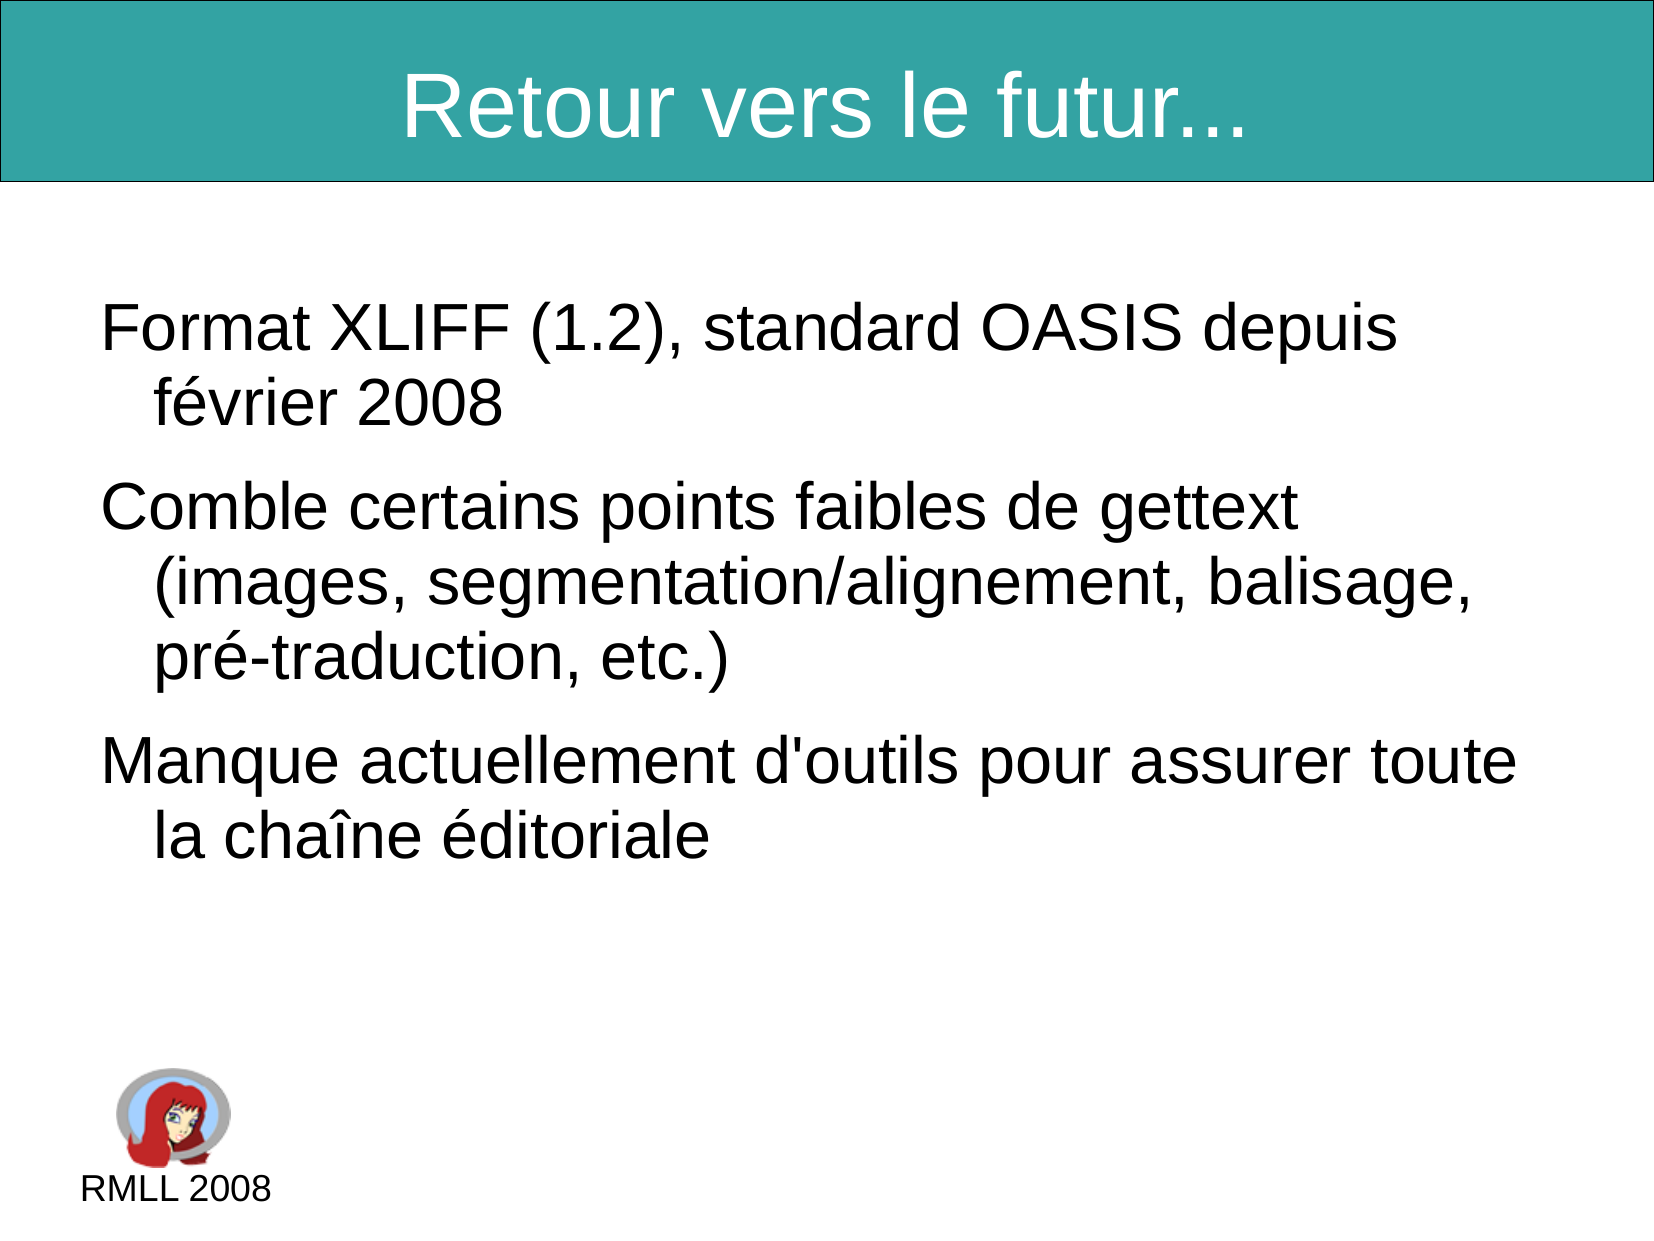

# Retour vers le futur...
Format XLIFF (1.2), standard OASIS depuis février 2008
Comble certains points faibles de gettext (images, segmentation/alignement, balisage, pré-traduction, etc.)
Manque actuellement d'outils pour assurer toute la chaîne éditoriale